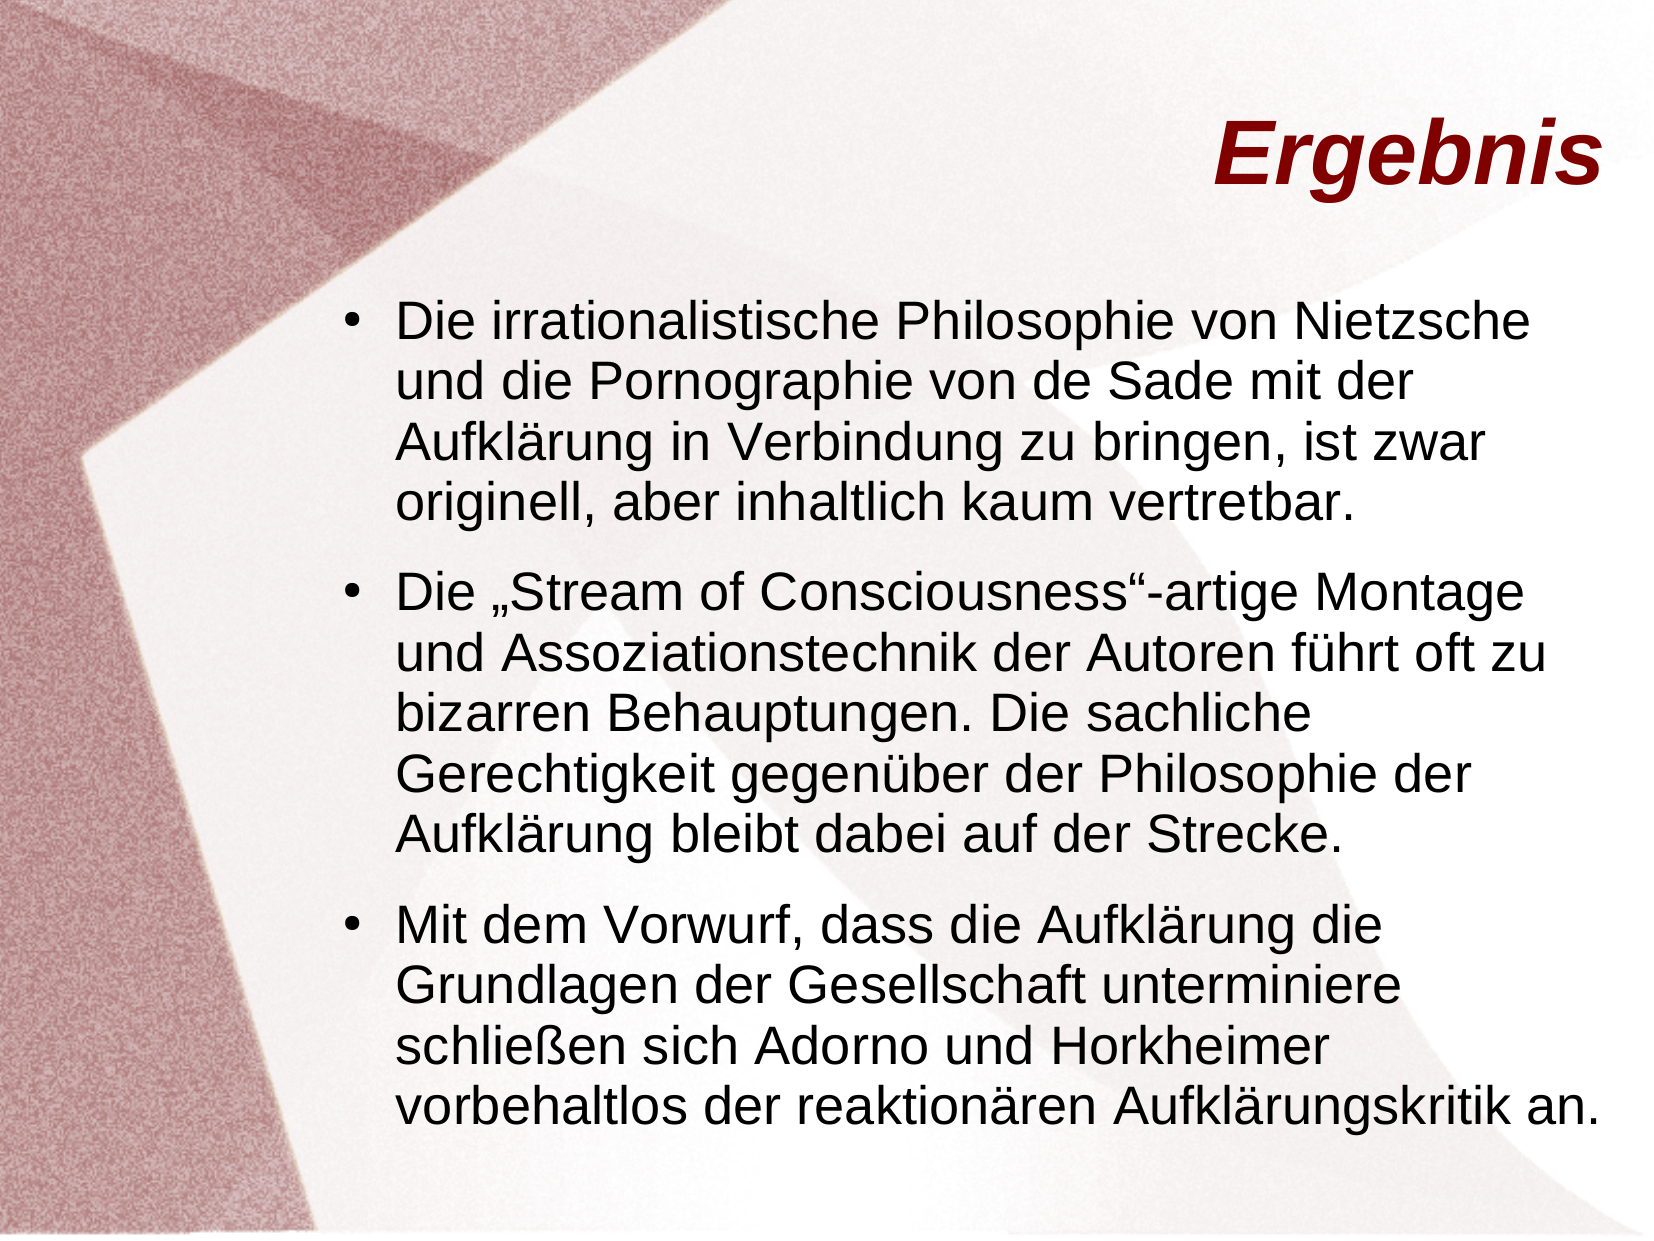

# Ergebnis
Die irrationalistische Philosophie von Nietzsche und die Pornographie von de Sade mit der Aufklärung in Verbindung zu bringen, ist zwar originell, aber inhaltlich kaum vertretbar.
Die „Stream of Consciousness“-artige Montage und Assoziationstechnik der Autoren führt oft zu bizarren Behauptungen. Die sachliche Gerechtigkeit gegenüber der Philosophie der Aufklärung bleibt dabei auf der Strecke.
Mit dem Vorwurf, dass die Aufklärung die Grundlagen der Gesellschaft unterminiere schließen sich Adorno und Horkheimer vorbehaltlos der reaktionären Aufklärungskritik an.